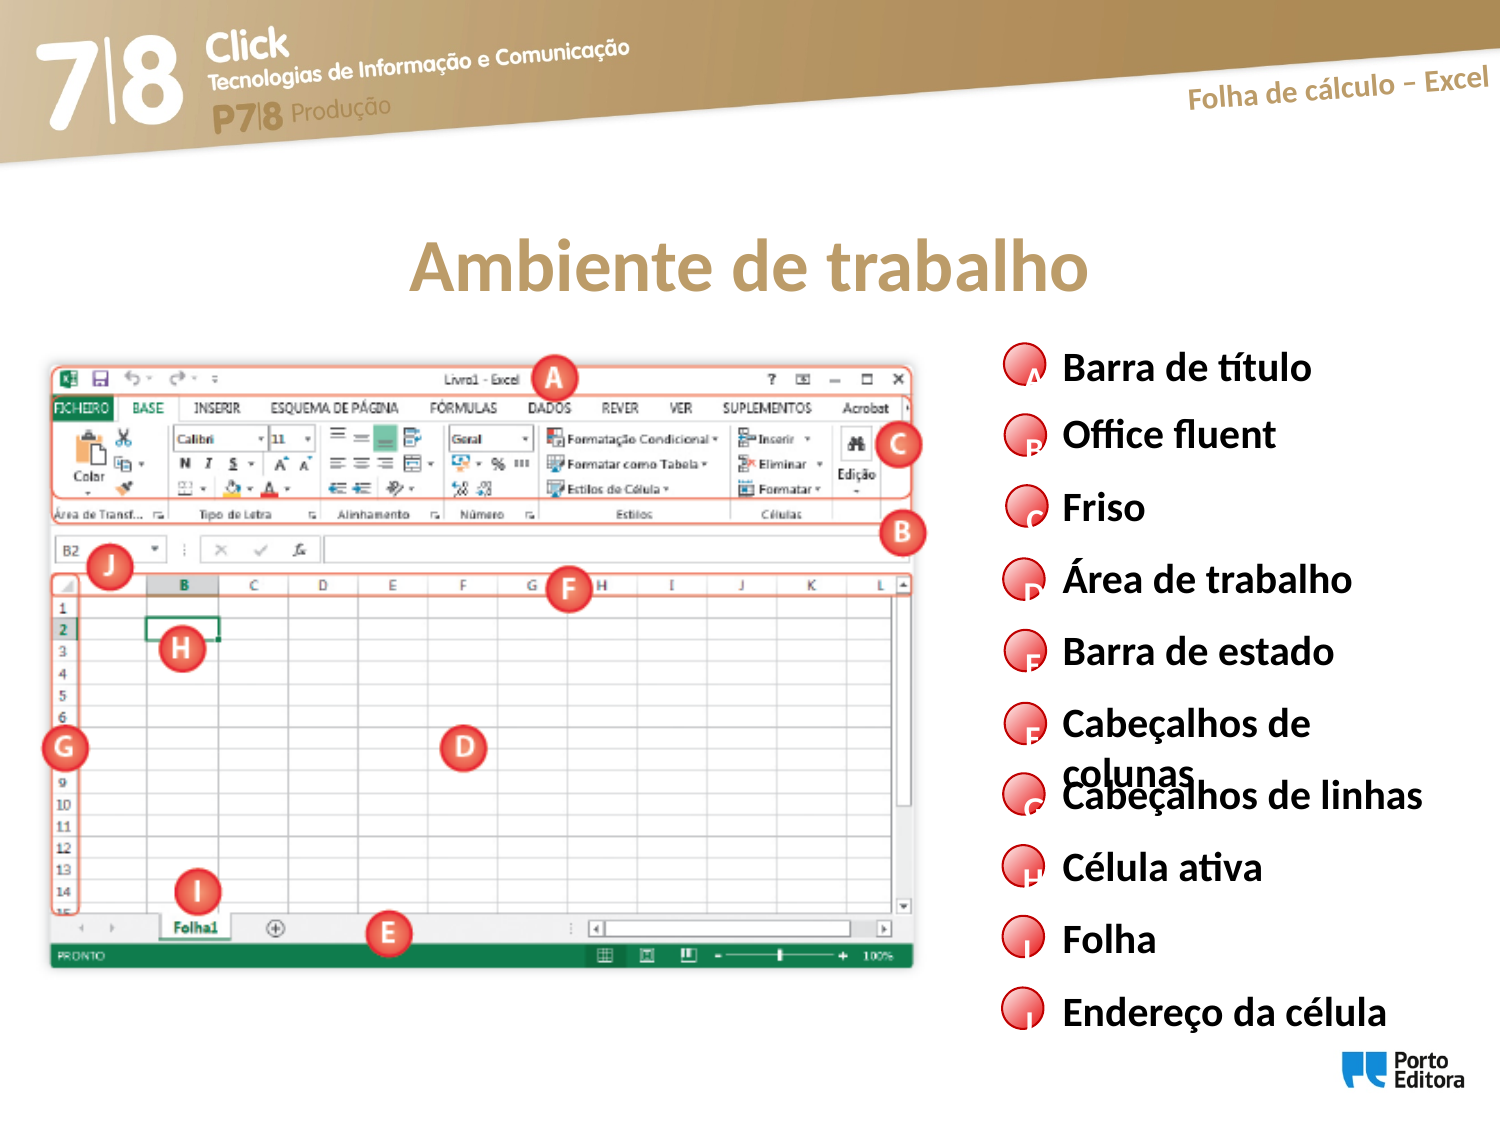

Folha de cálculo – Excel
Ambiente de trabalho
Barra de título
A
Office fluent
B
Friso
C
Área de trabalho
D
Barra de estado
E
Cabeçalhos de colunas
F
Cabeçalhos de linhas
G
Célula ativa
H
Folha
I
Endereço da célula
J